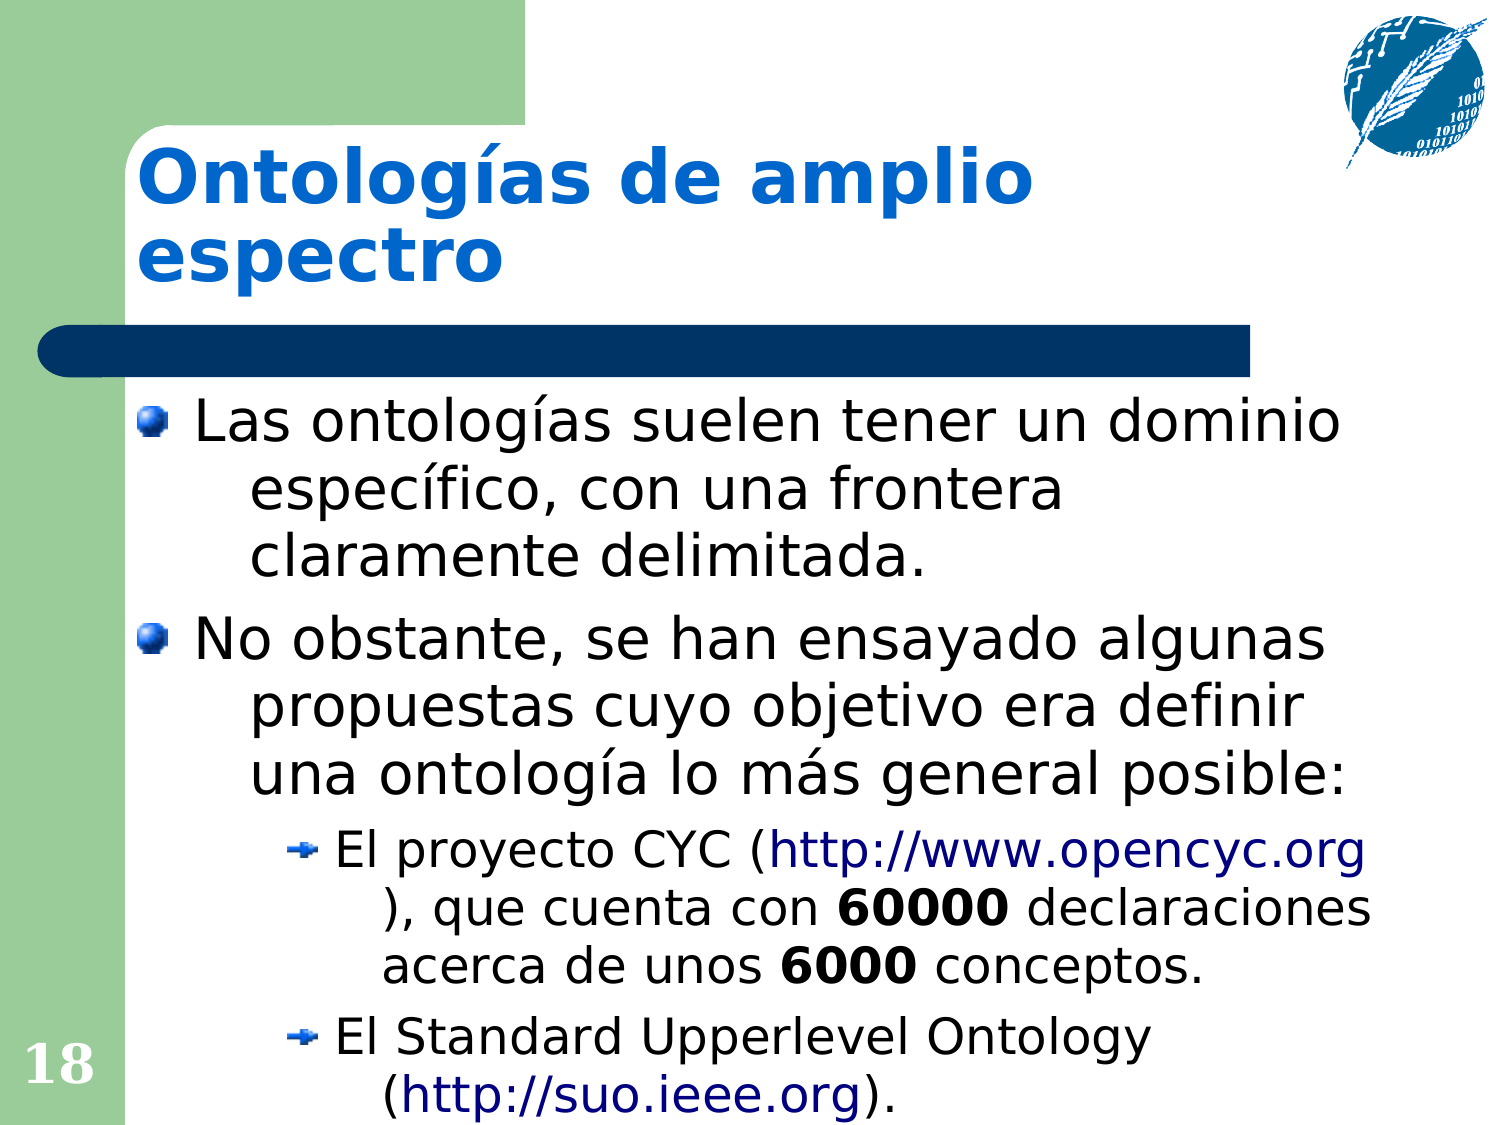

# Ontologías de amplio espectro
Las ontologías suelen tener un dominio específico, con una frontera claramente delimitada.
No obstante, se han ensayado algunas propuestas cuyo objetivo era definir una ontología lo más general posible:
El proyecto CYC (http://www.opencyc.org), que cuenta con 60000 declaraciones acerca de unos 6000 conceptos.
El Standard Upperlevel Ontology
(http://suo.ieee.org).
18